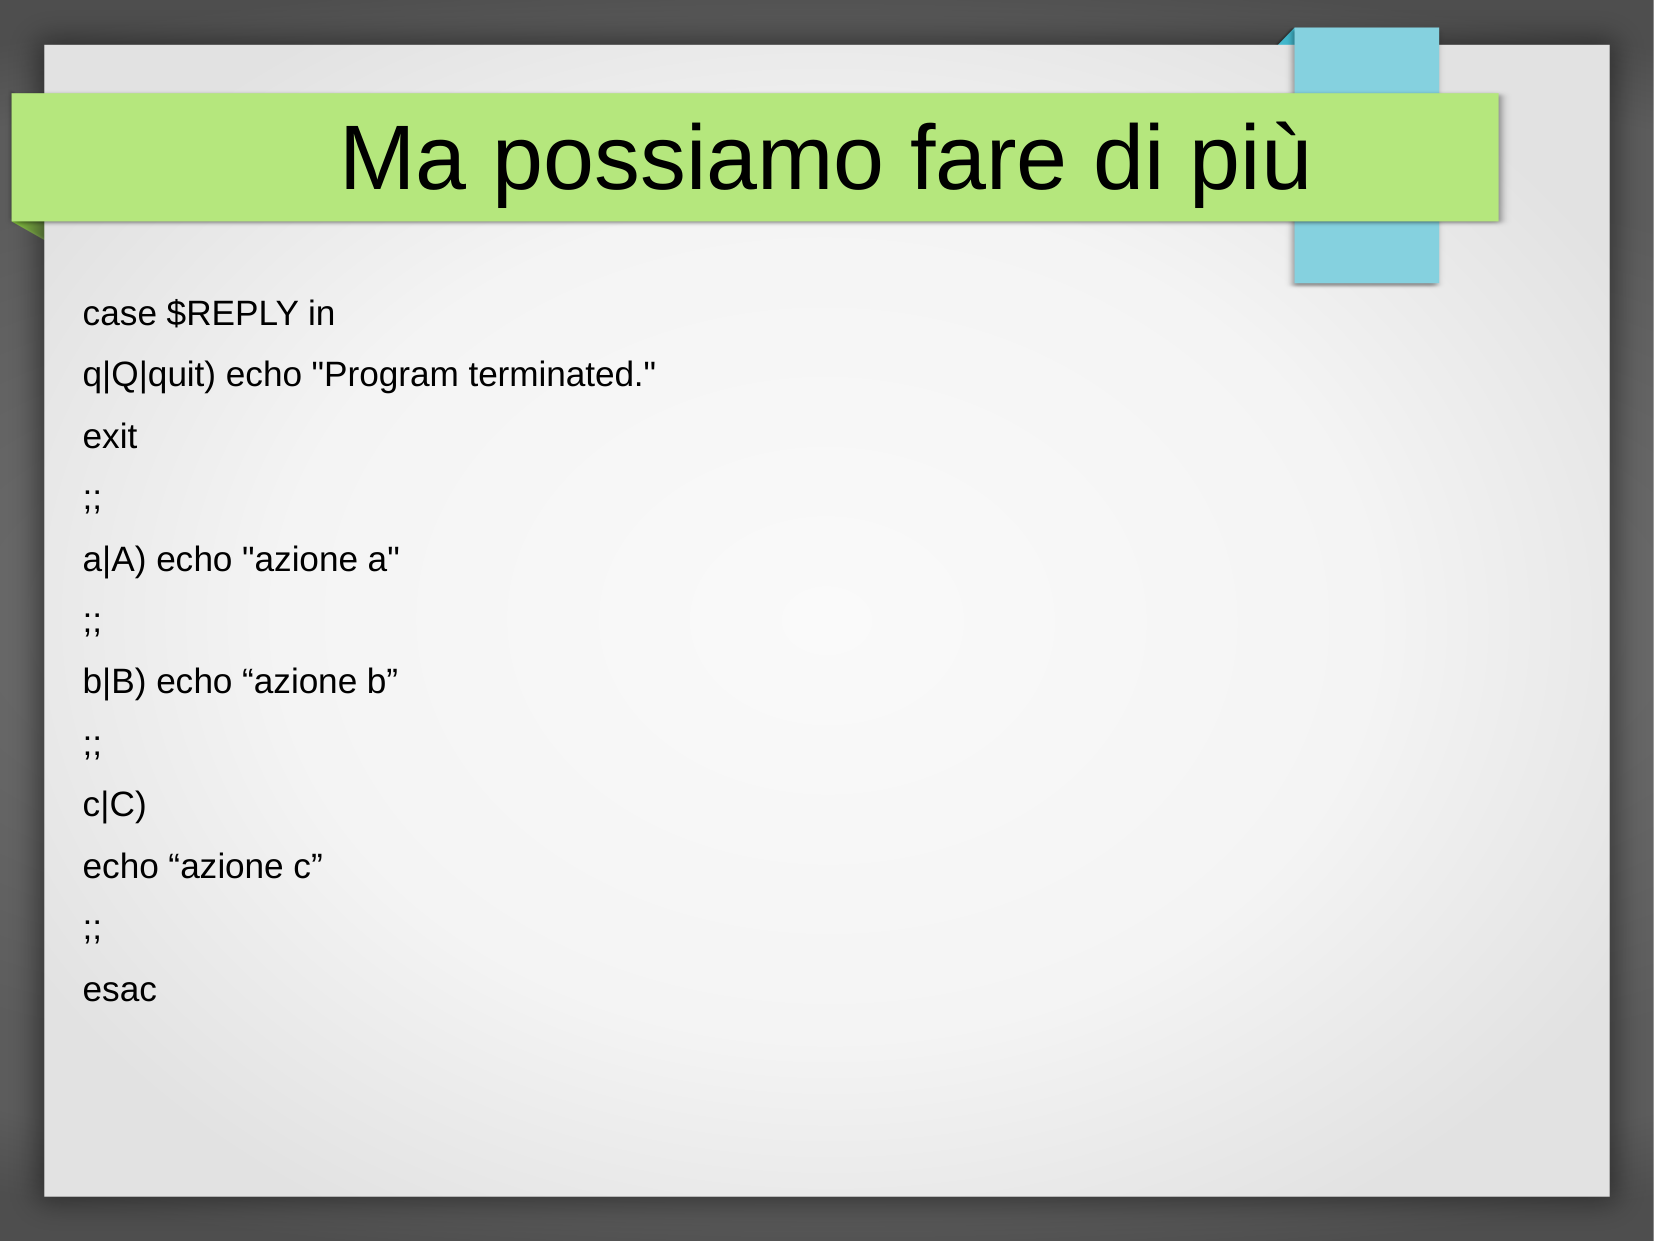

# Ma possiamo fare di più
case $REPLY in
q|Q|quit) echo "Program terminated."
exit
;;
a|A) echo "azione a"
;;
b|B) echo “azione b”
;;
c|C)
echo “azione c”
;;
esac